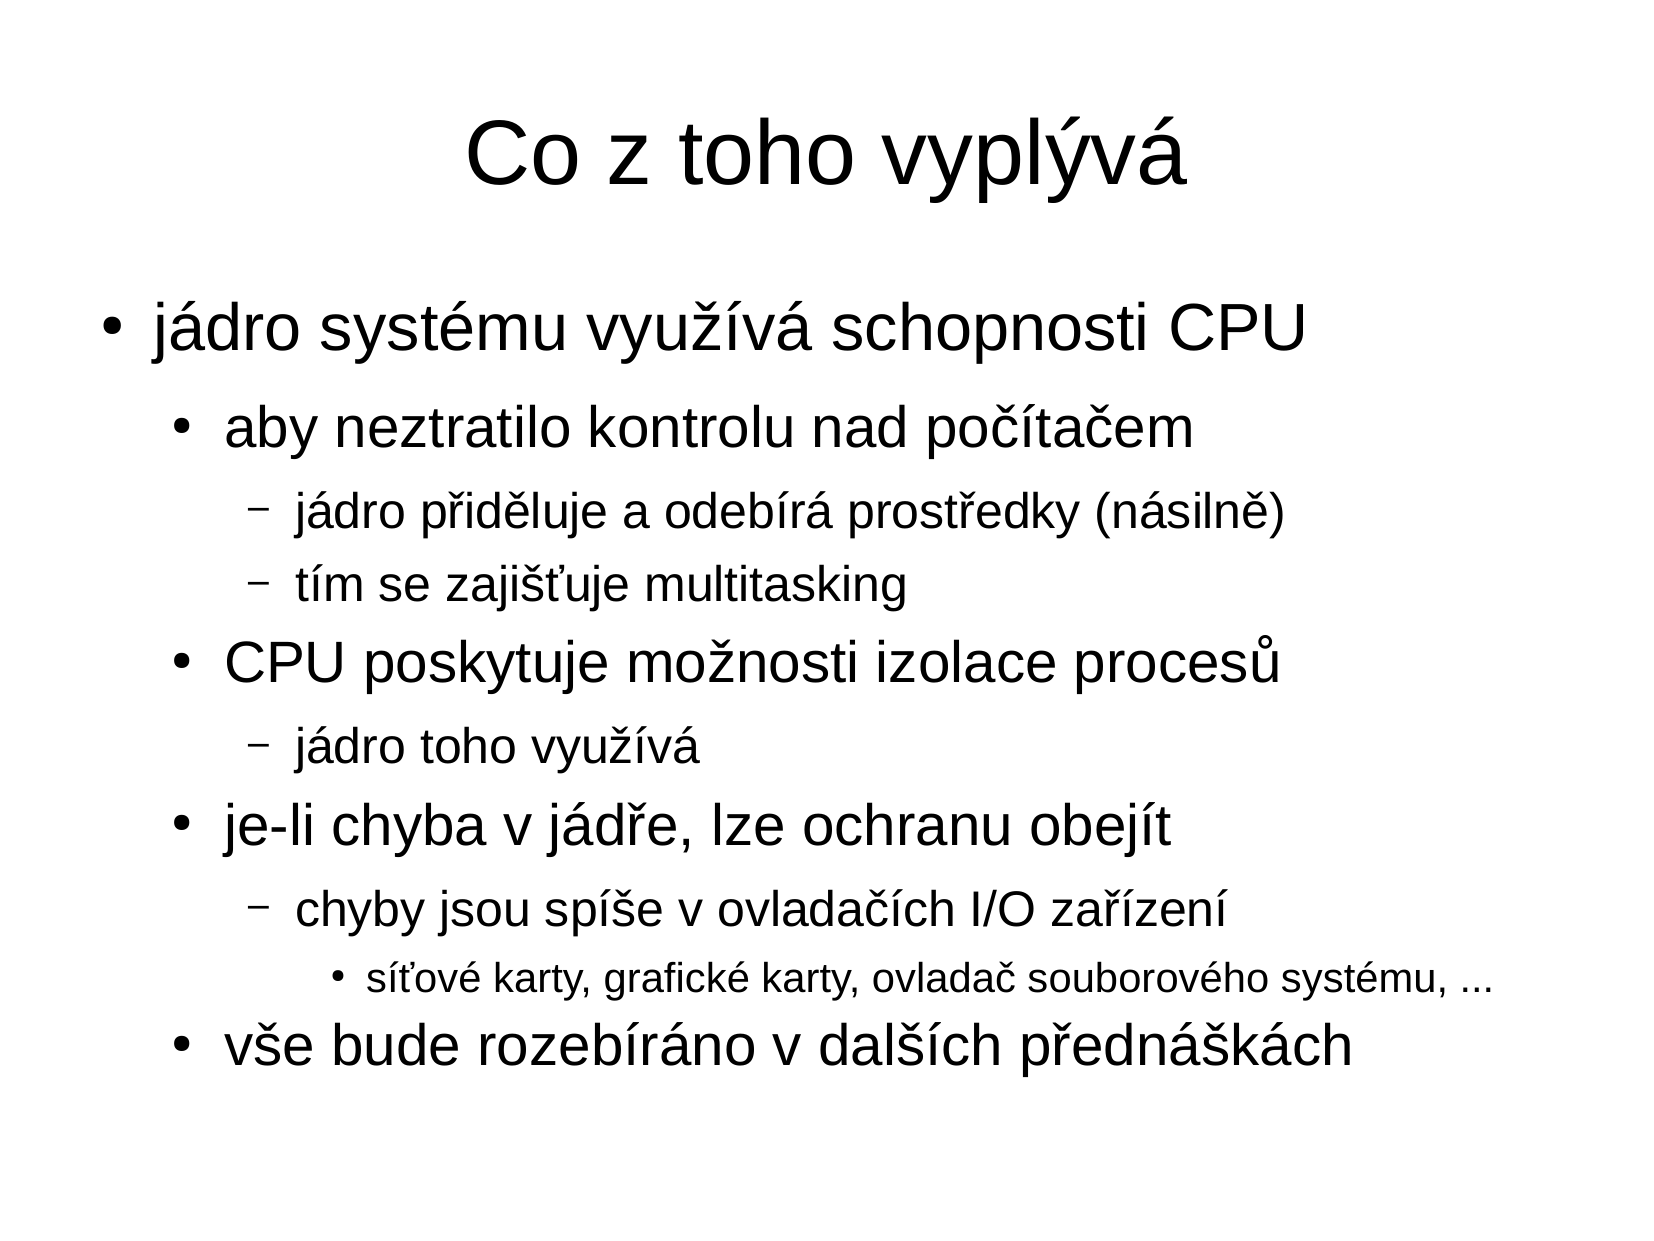

# Co z toho vyplývá
jádro systému využívá schopnosti CPU
aby neztratilo kontrolu nad počítačem
jádro přiděluje a odebírá prostředky (násilně)
tím se zajišťuje multitasking
CPU poskytuje možnosti izolace procesů
jádro toho využívá
je-li chyba v jádře, lze ochranu obejít
chyby jsou spíše v ovladačích I/O zařízení
síťové karty, grafické karty, ovladač souborového systému, ...
vše bude rozebíráno v dalších přednáškách